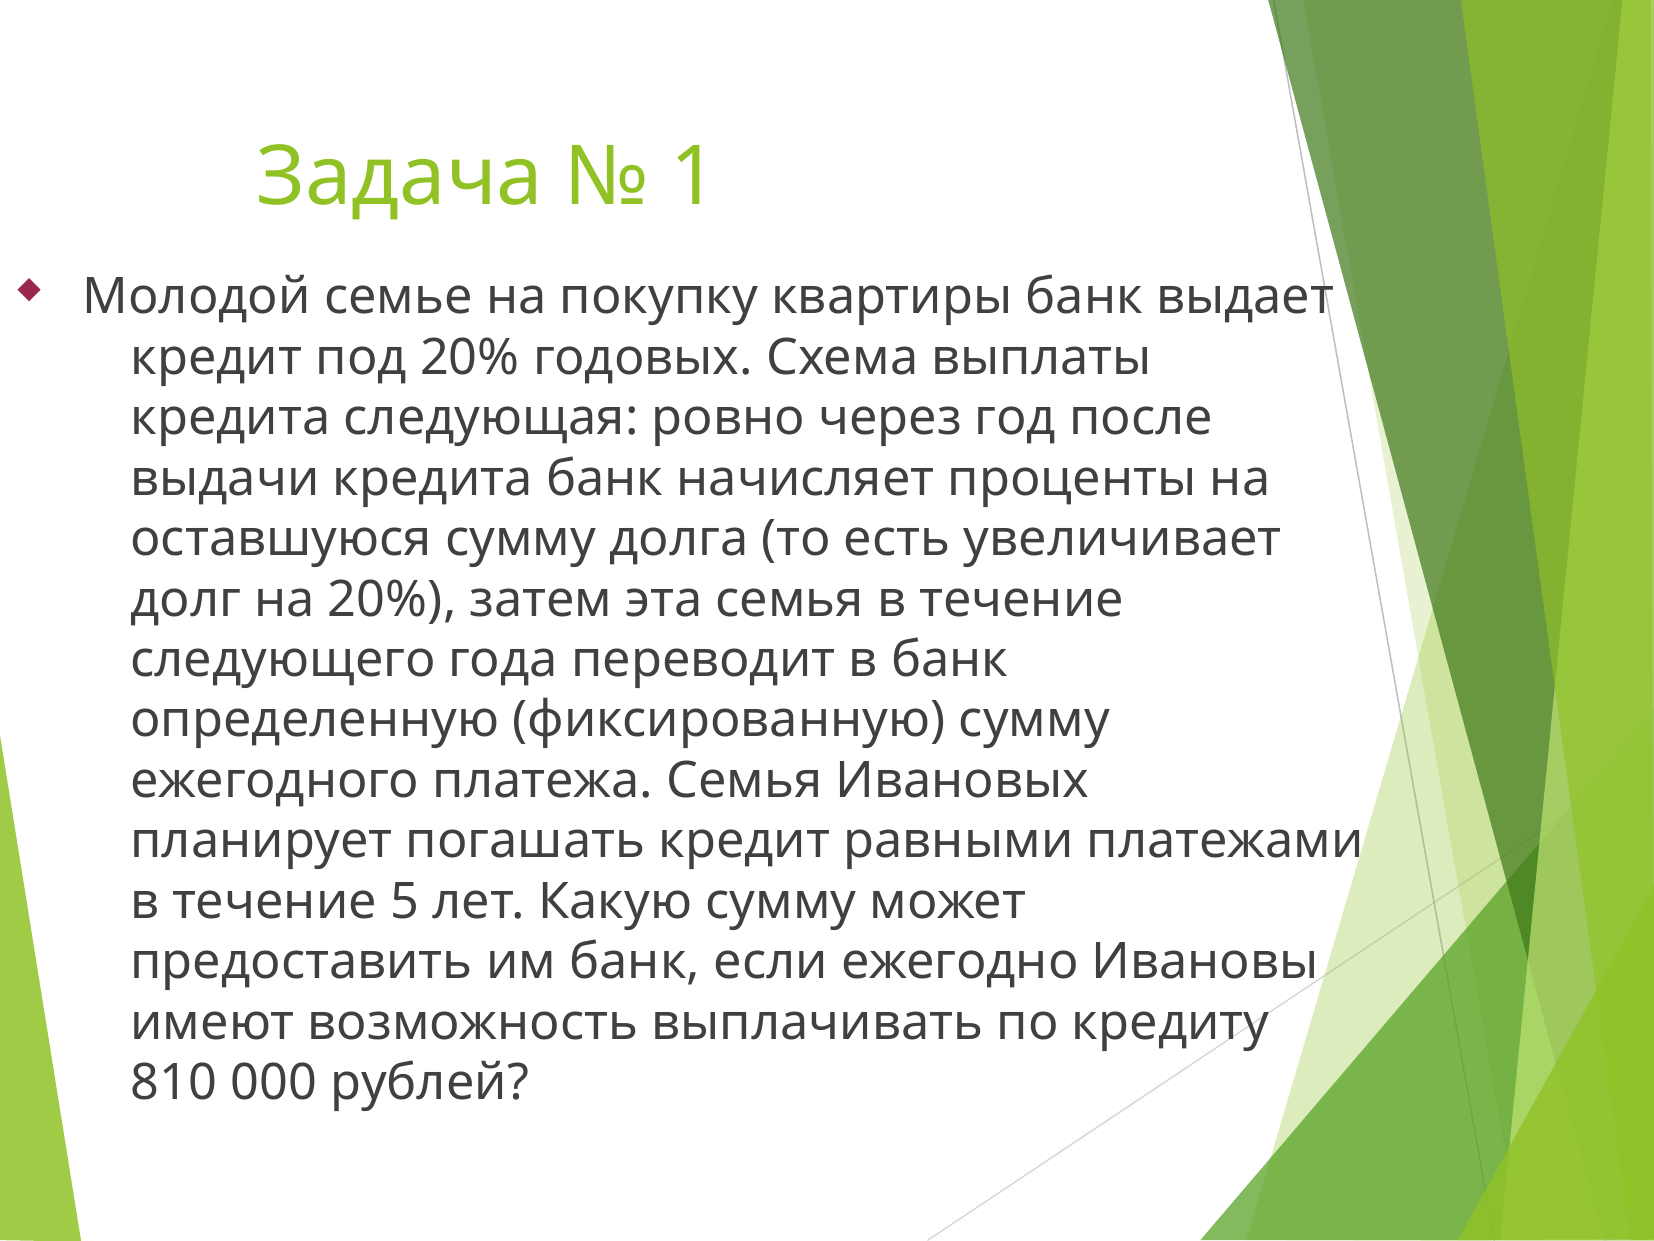

# Задача № 1
 Молодой семье на покупку квартиры банк выдает кре­дит под 20% годовых. Схема выплаты кредита следующая: ровно через год после выдачи кредита банк начисляет проценты на оставшуюся сумму долга (то есть увеличивает долг на 20%), затем эта семья в течение следующего года переводит в банк определенную (фиксированную) сумму ежегодного платежа. Семья Ивановых планирует погашать кредит равными платежами в течение 5 лет. Какую сумму может предоставить им банк, если ежегодно Ивановы имеют возмож­ность выплачивать по кредиту 810 000 рублей?